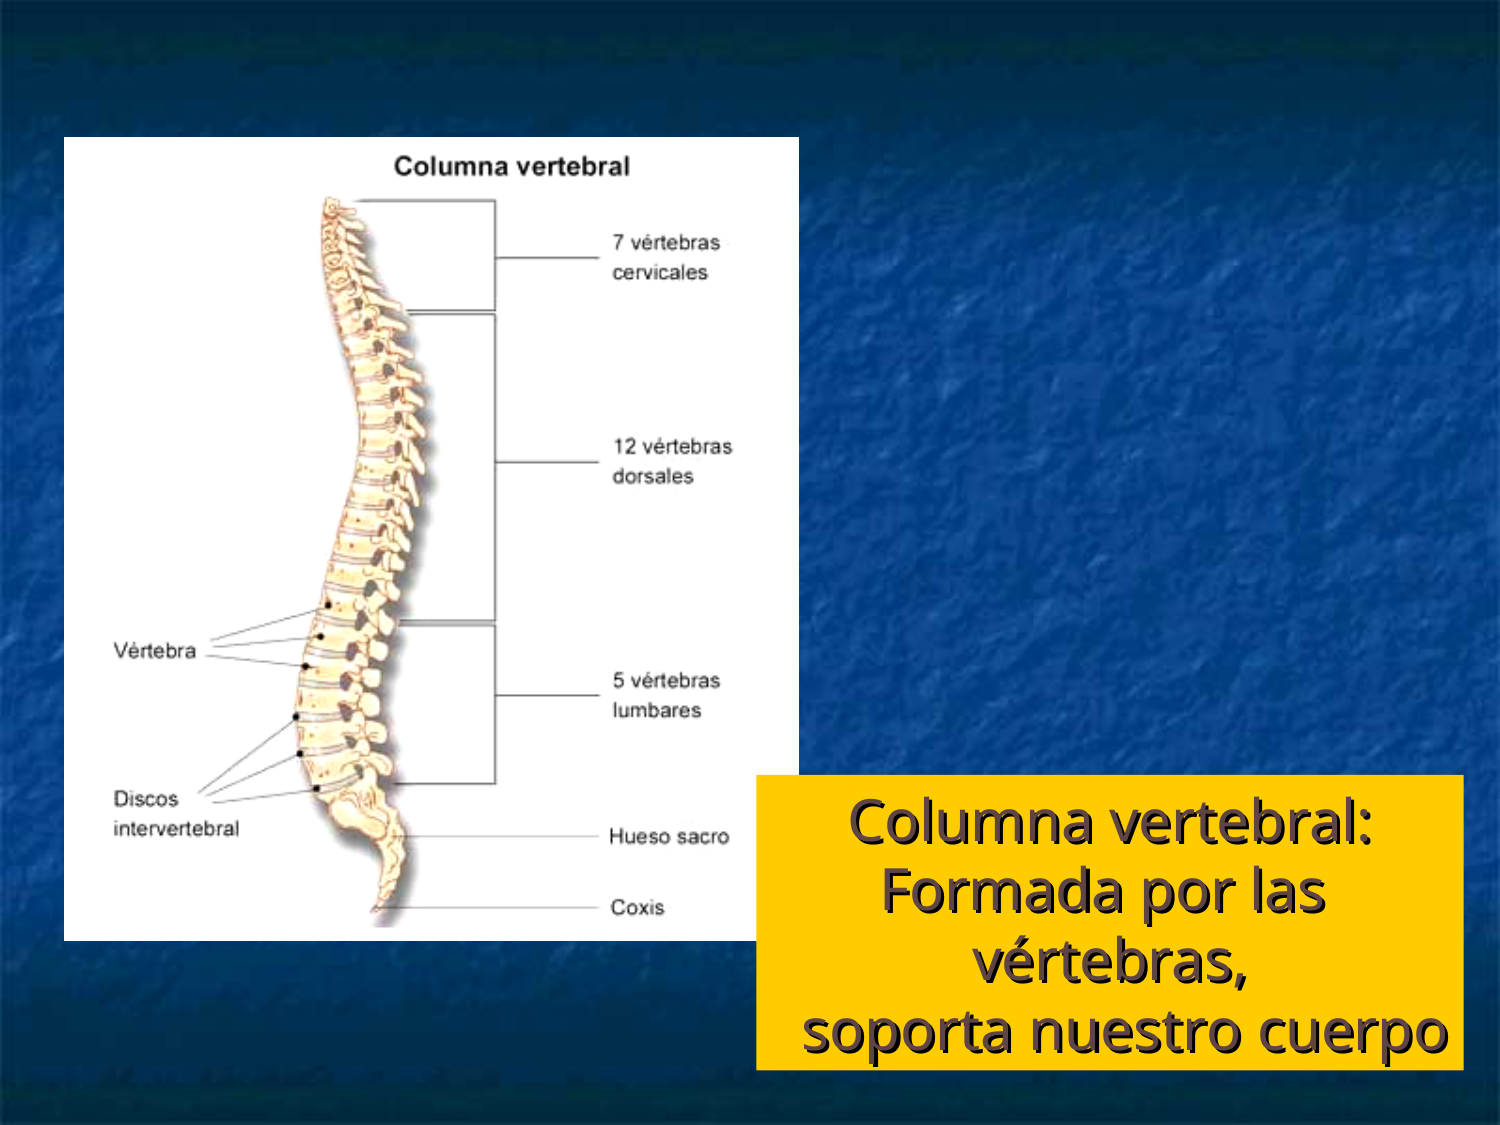

#
Columna vertebral:
Formada por las
vértebras,
 soporta nuestro cuerpo